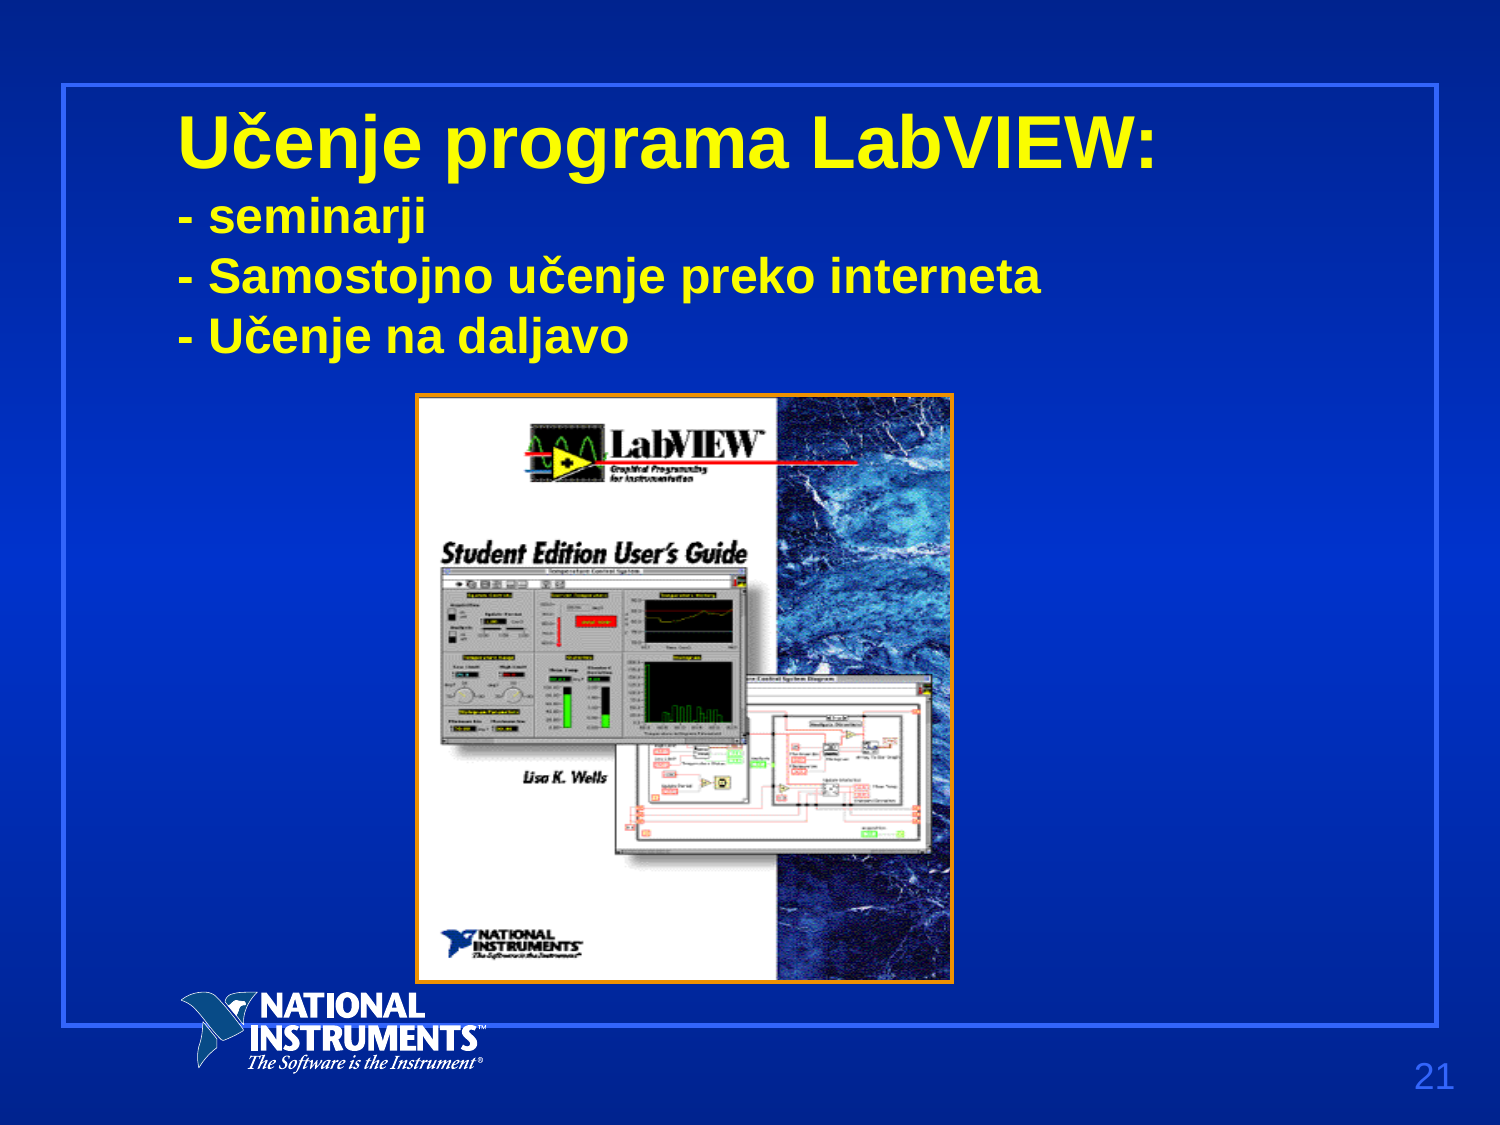

# Učenje programa LabVIEW: - seminarji - Samostojno učenje preko interneta - Učenje na daljavo